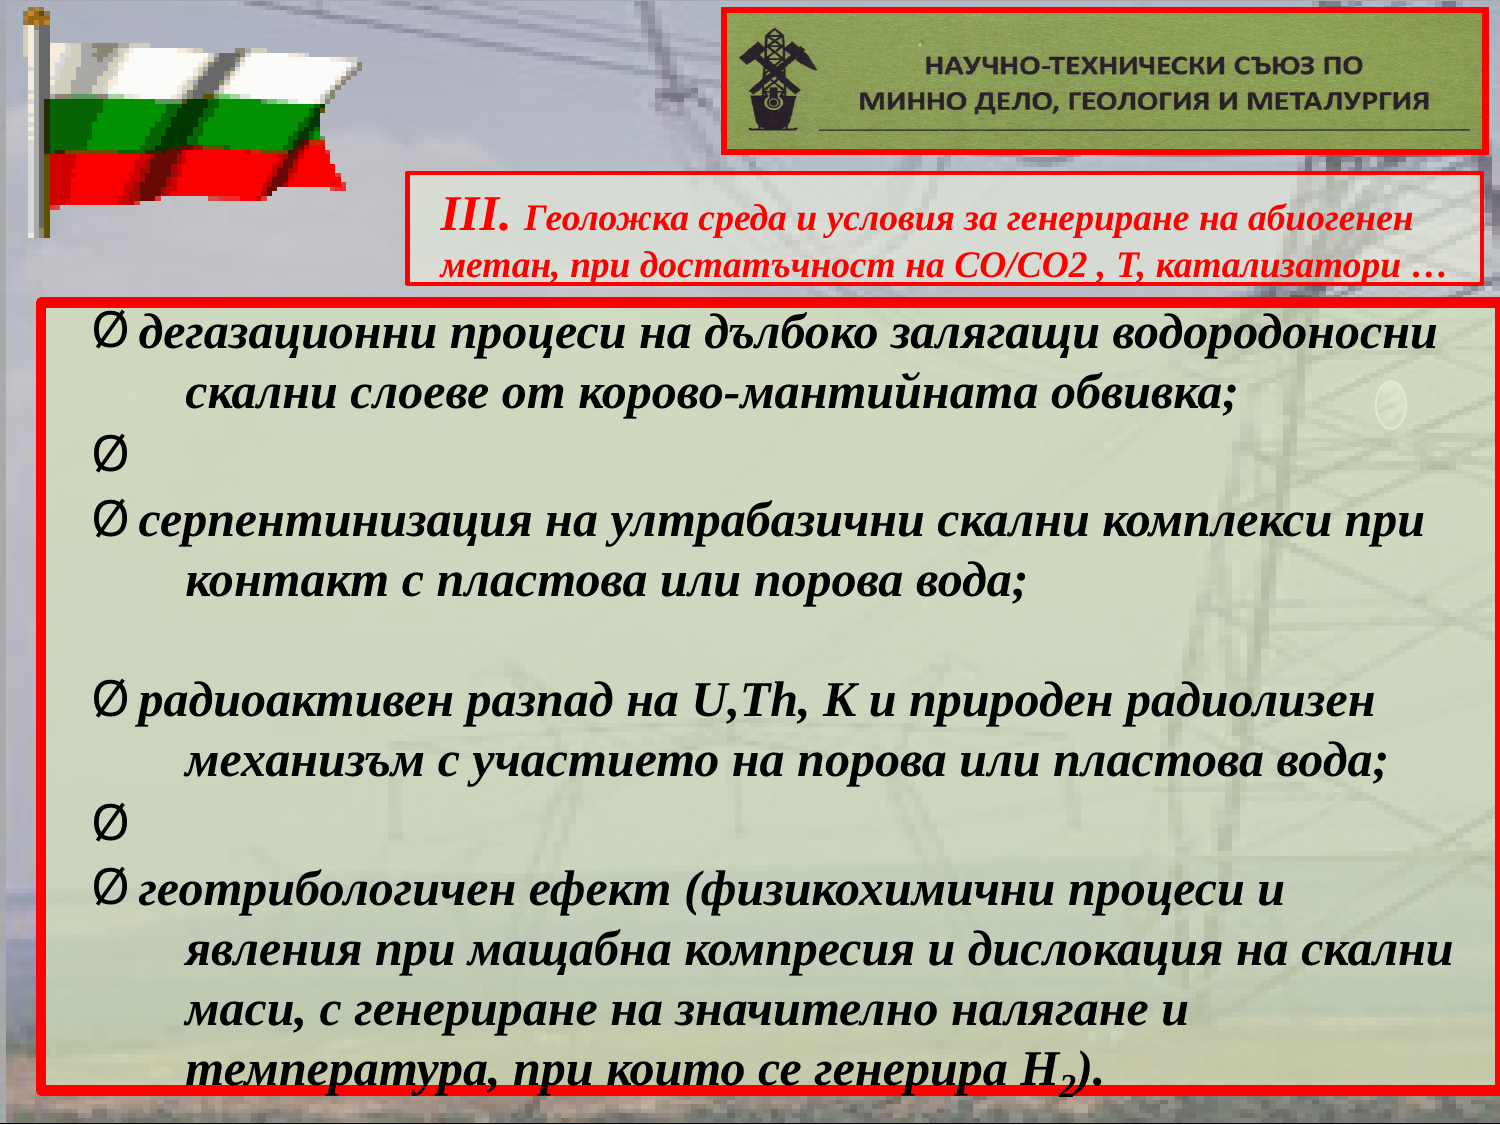

III. Геоложка среда и условия за генериране на абиогенен метан, при достатъчност на СО/СО2 , Т, катализатори …
дегазационни процеси на дълбоко залягащи водородоносни скални слоеве от корово-мантийната обвивка;
серпентинизация на ултрабазични скални комплекси при контакт с пластова или порова вода;
радиоактивен разпад на U,Th, K и природен радиолизен механизъм с участието на порова или пластова вода;
геотрибологичен ефект (физикохимични процеси и явления при мащабна компресия и дислокация на скални маси, с генериране на значително налягане и температура, при които се генерира Н2).